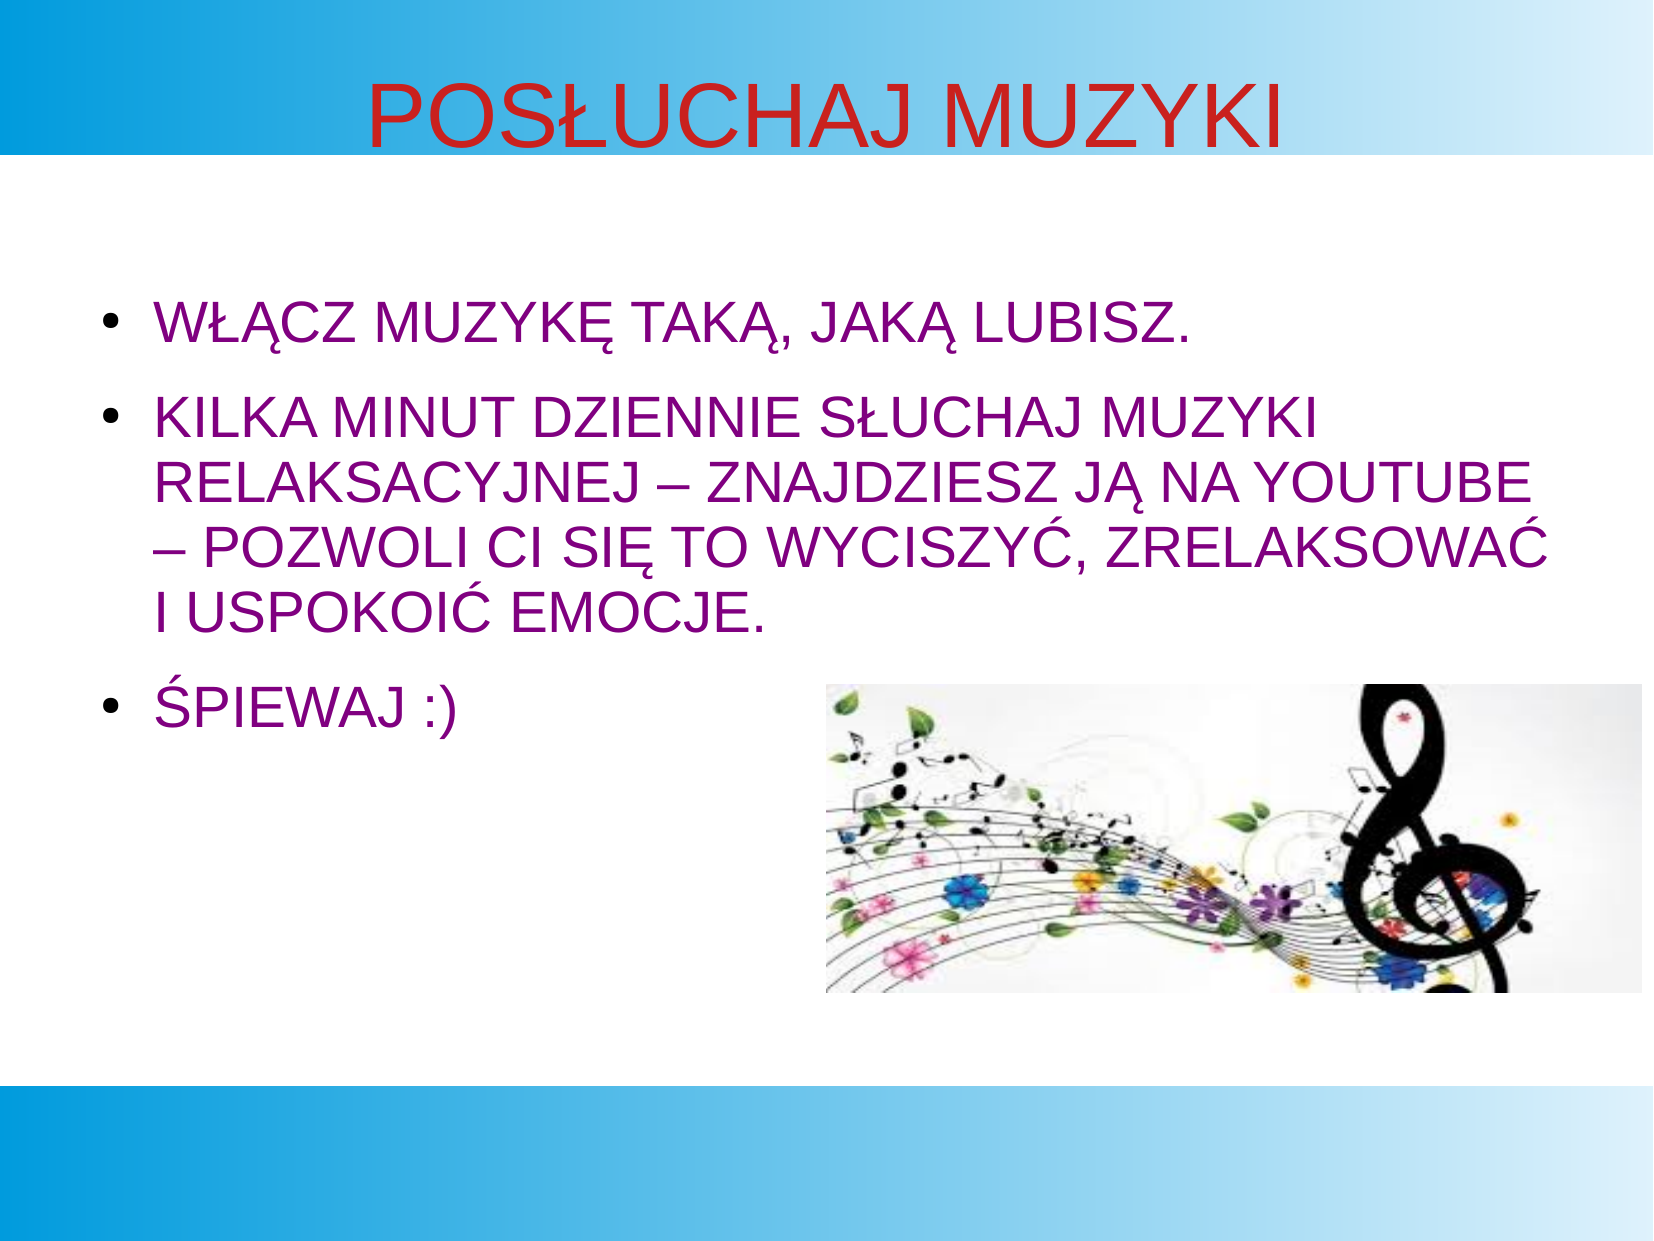

# POSŁUCHAJ MUZYKI
WŁĄCZ MUZYKĘ TAKĄ, JAKĄ LUBISZ.
KILKA MINUT DZIENNIE SŁUCHAJ MUZYKI RELAKSACYJNEJ – ZNAJDZIESZ JĄ NA YOUTUBE – POZWOLI CI SIĘ TO WYCISZYĆ, ZRELAKSOWAĆ
I USPOKOIĆ EMOCJE.
ŚPIEWAJ :)